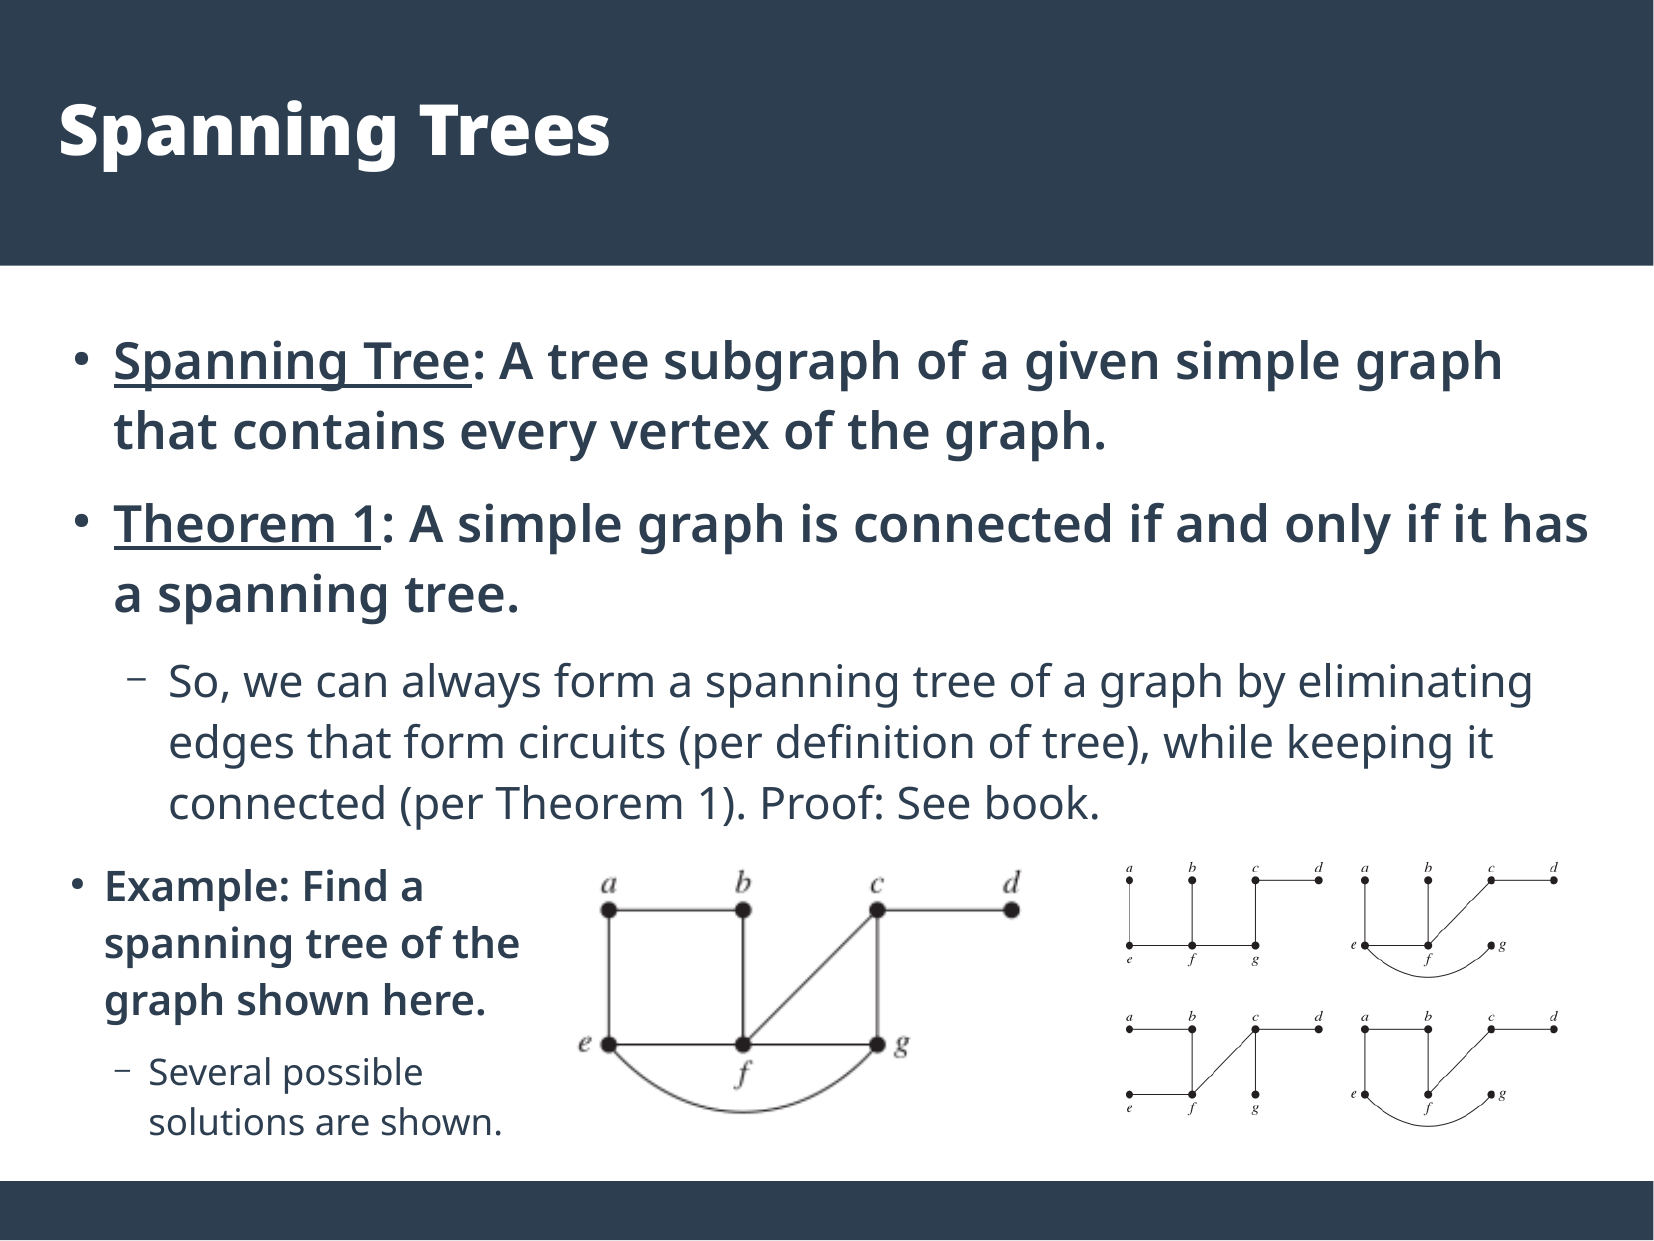

# Spanning Trees
Spanning Tree: A tree subgraph of a given simple graph that contains every vertex of the graph.
Theorem 1: A simple graph is connected if and only if it has a spanning tree.
So, we can always form a spanning tree of a graph by eliminating edges that form circuits (per definition of tree), while keeping it connected (per Theorem 1). Proof: See book.
Example: Find a spanning tree of the graph shown here.
Several possible solutions are shown.